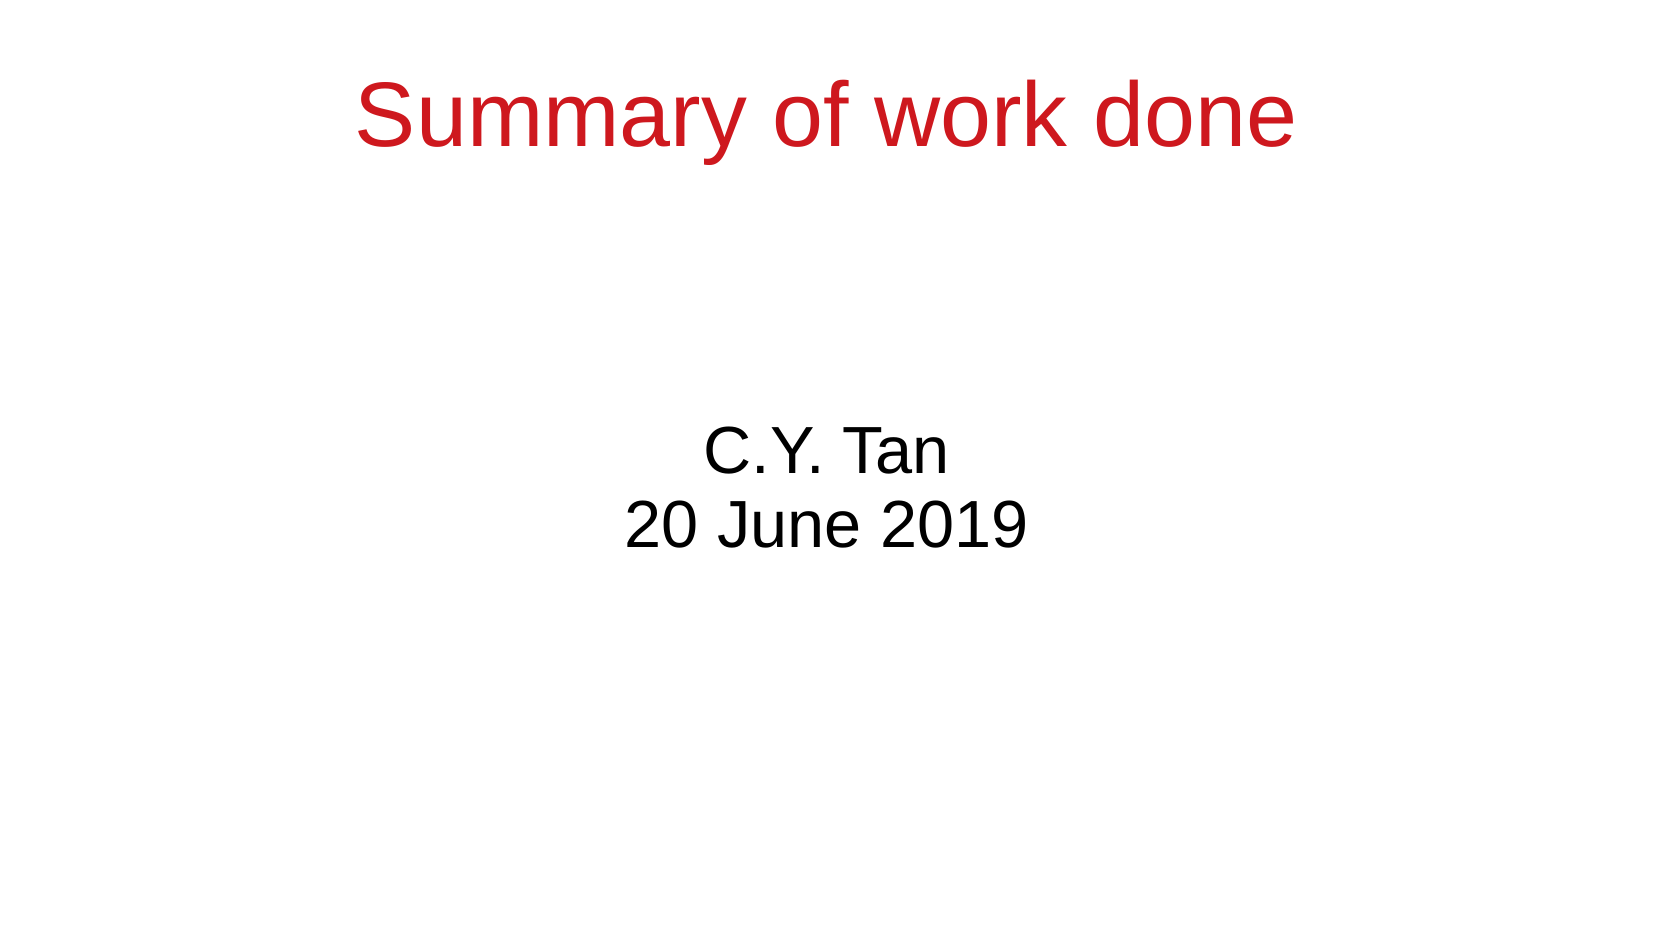

# Summary of work done
C.Y. Tan
20 June 2019